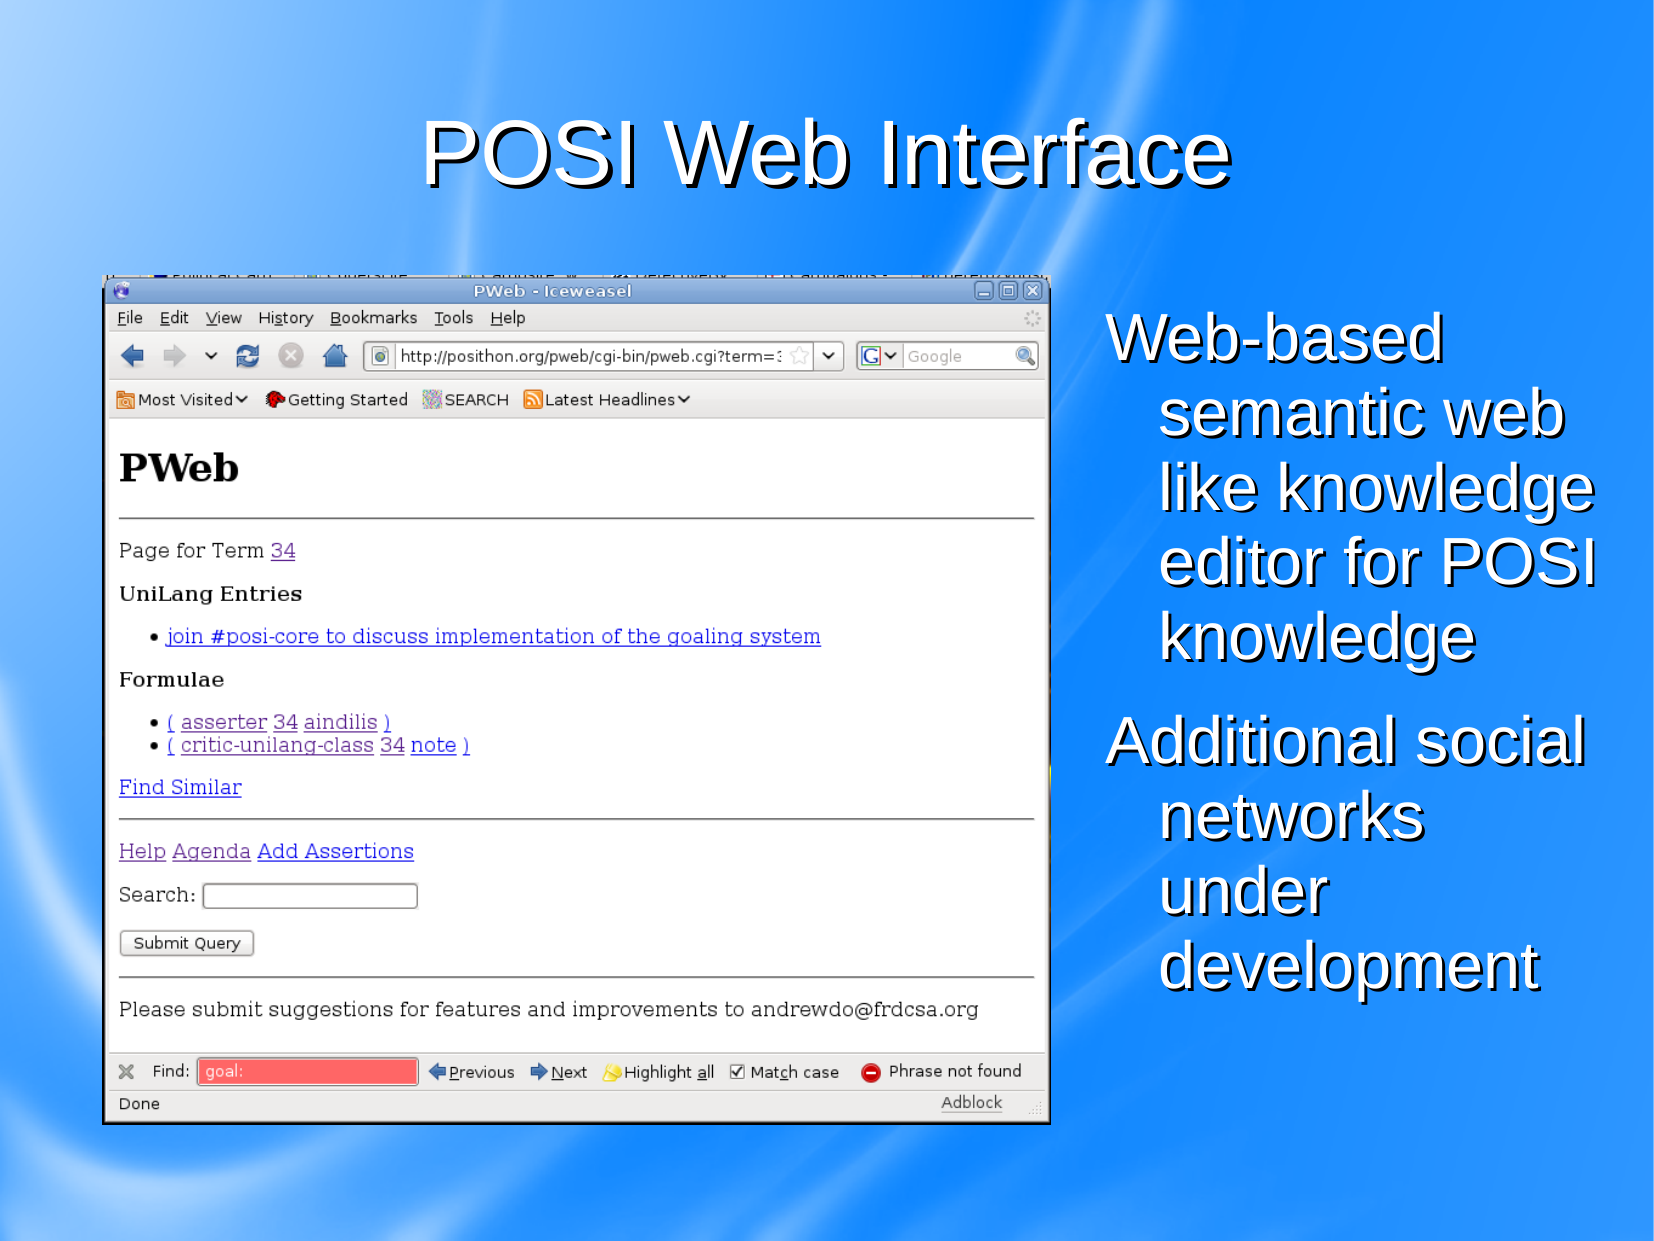

# POSI Web Interface
Web-based semantic web like knowledge editor for POSI knowledge
Additional social networks under development